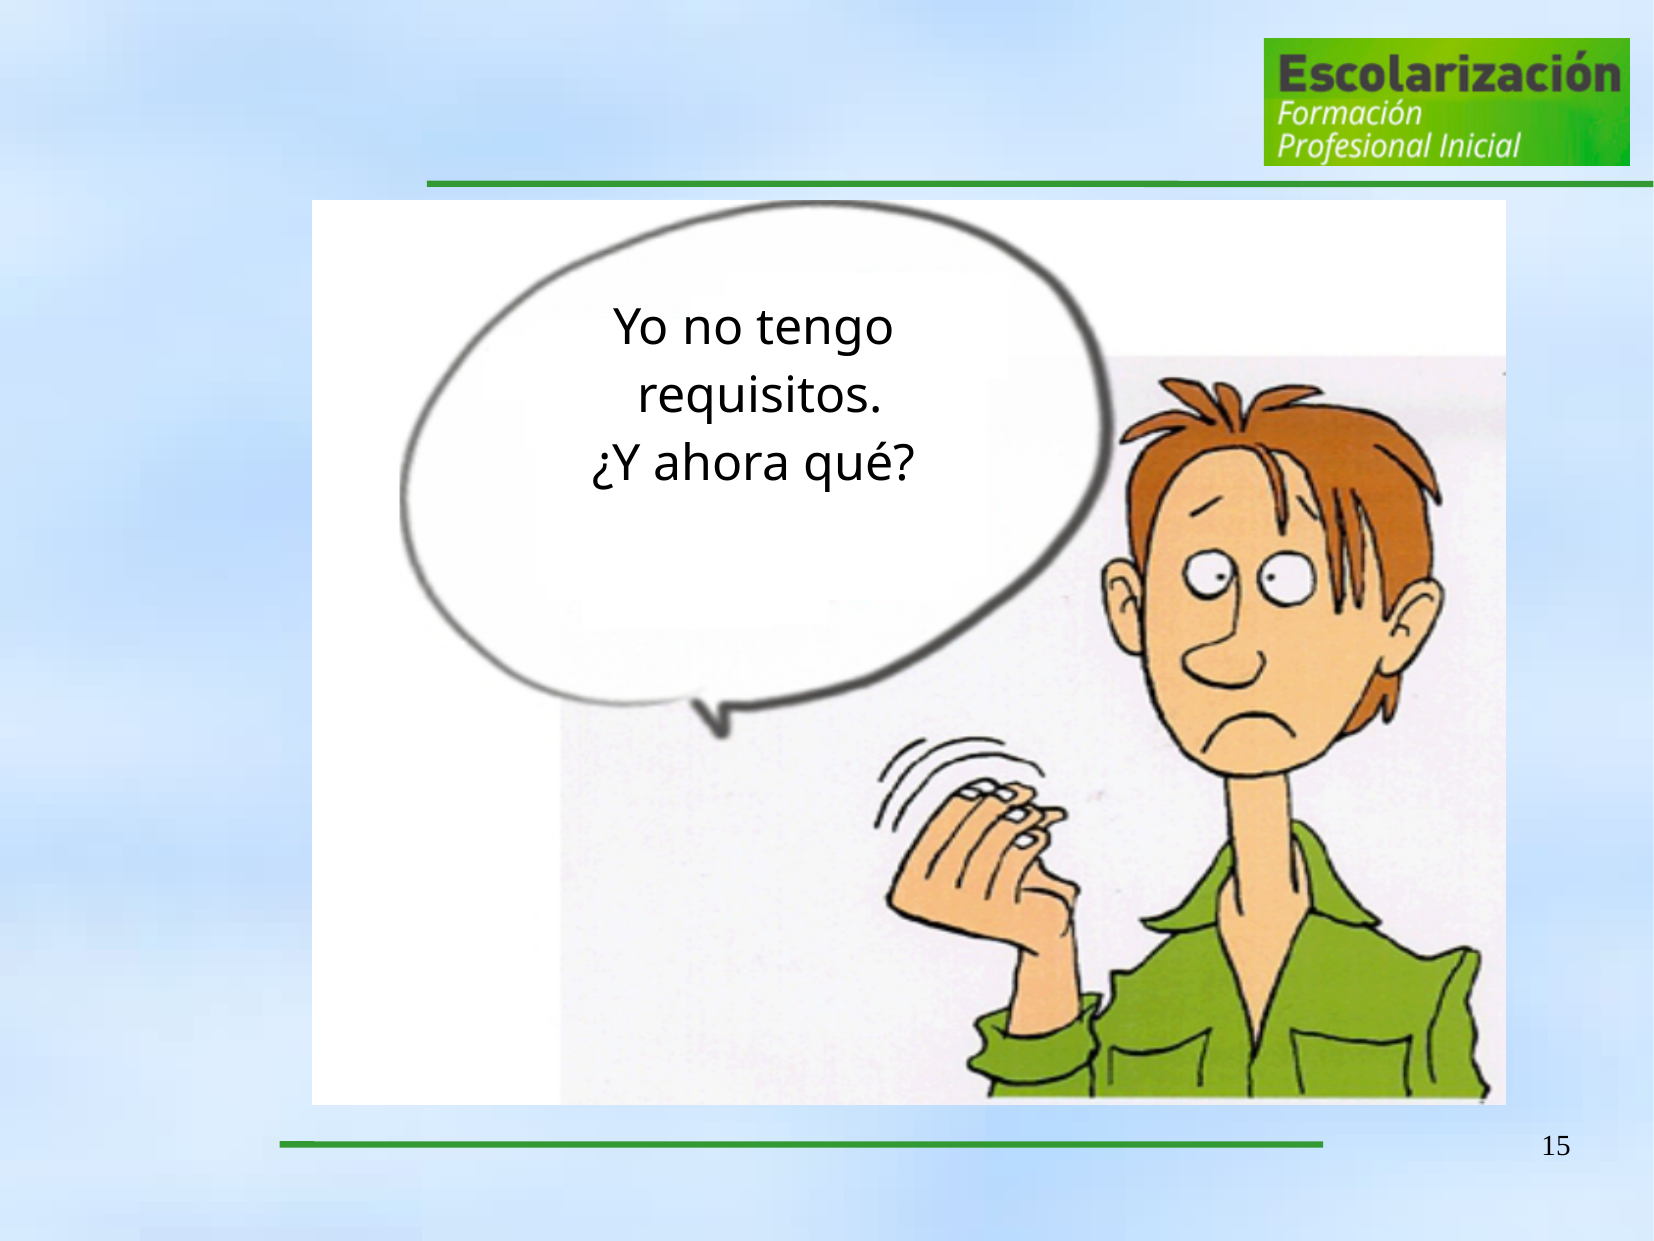

Yo no tengo
requisitos.
¿Y ahora qué?
¿Qué puedo
estudiar?
15